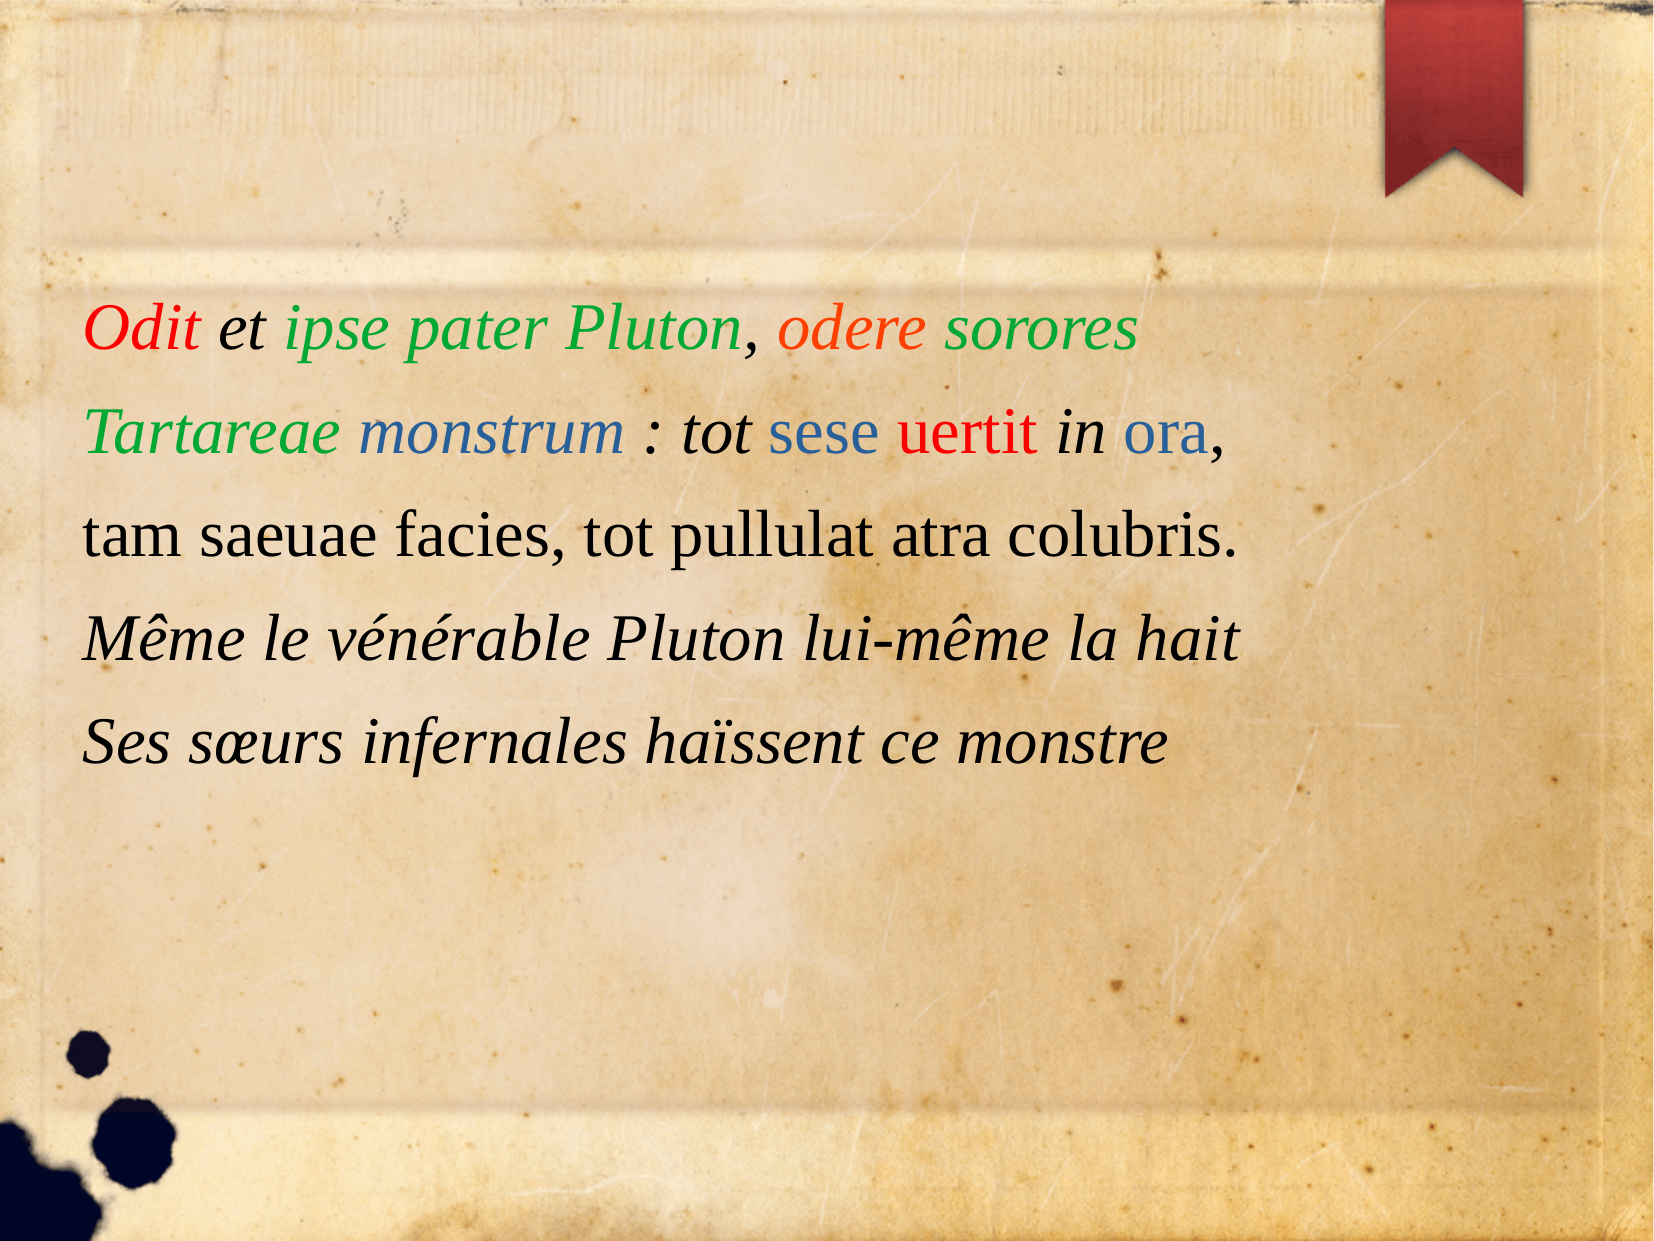

#
Odit et ipse pater Pluton, odere sorores
Tartareae monstrum : tot sese uertit in ora,
tam saeuae facies, tot pullulat atra colubris.
Même le vénérable Pluton lui-même la hait
Ses sœurs infernales haïssent ce monstre